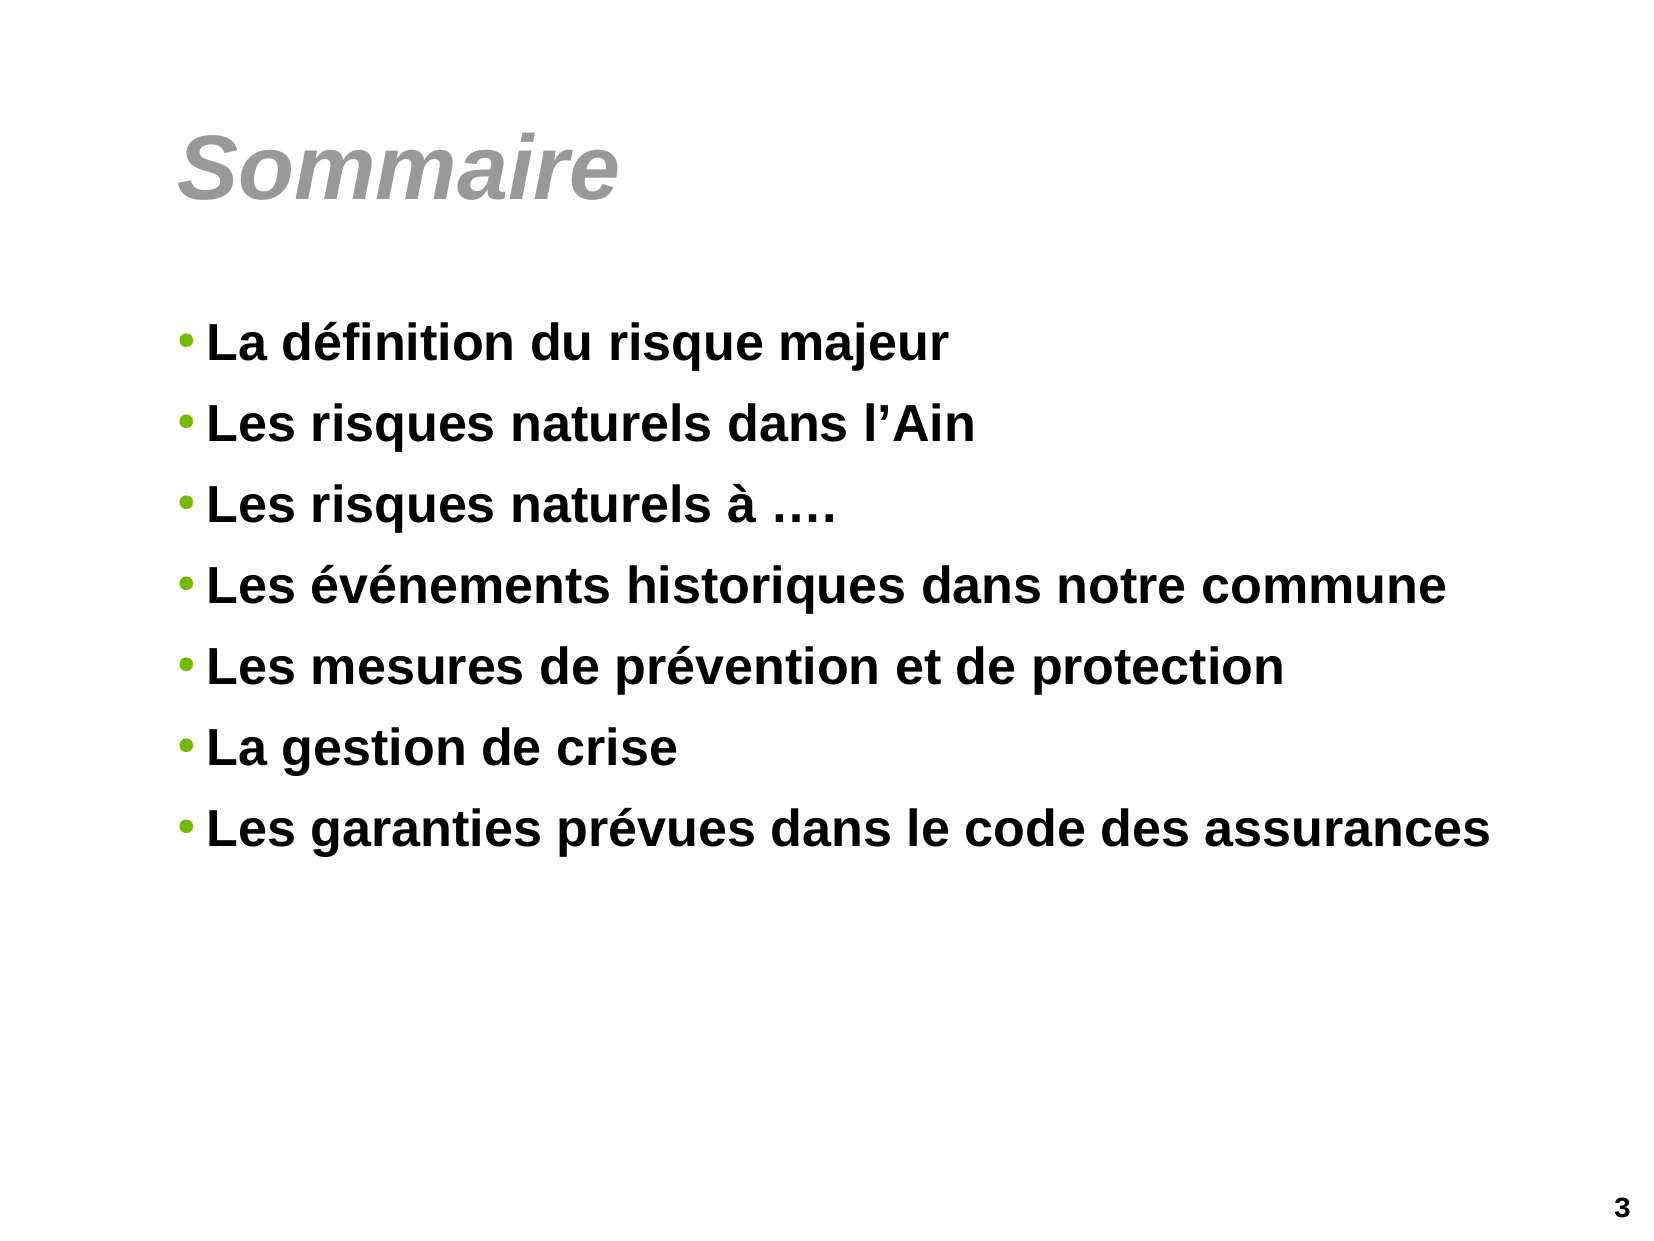

# Sommaire
La définition du risque majeur
Les risques naturels dans l’Ain
Les risques naturels à ….
Les événements historiques dans notre commune
Les mesures de prévention et de protection
La gestion de crise
Les garanties prévues dans le code des assurances